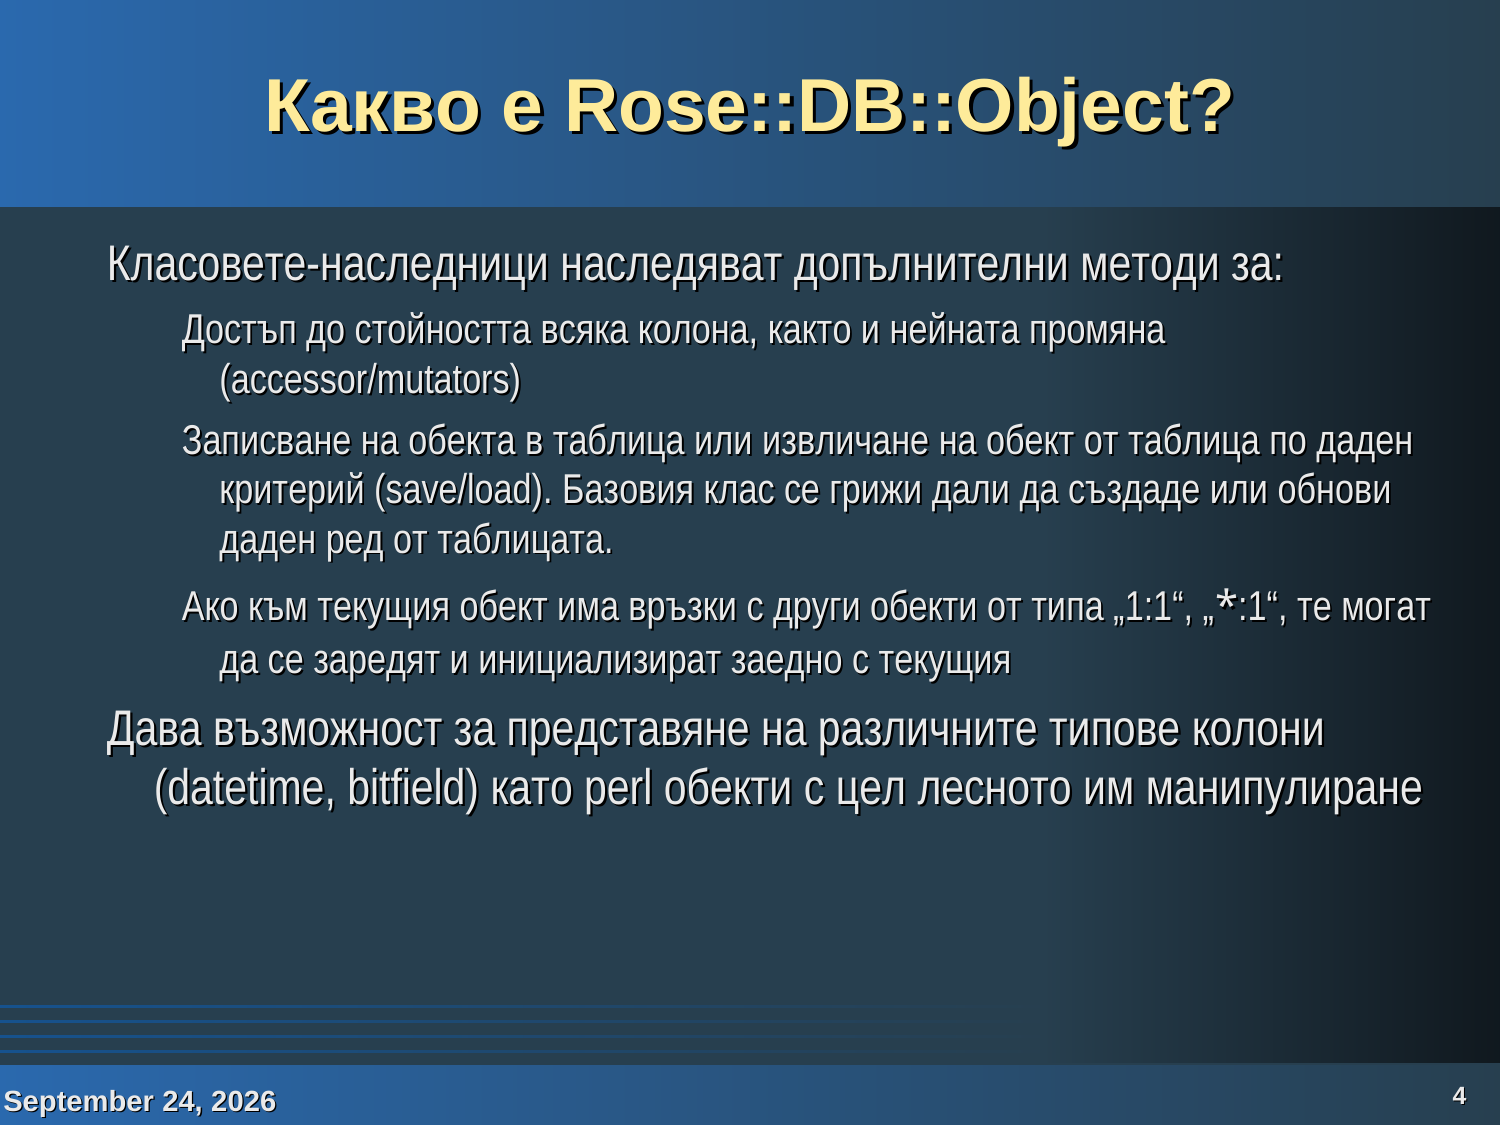

# Какво е Rose::DB::Object?
Класовете-наследници наследяват допълнителни методи за:
Достъп до стойността всяка колона, както и нейната промяна (accessor/mutators)
Записване на обекта в таблица или извличане на обект от таблица по даден критерий (save/load). Базовия клас се грижи дали да създаде или обнови даден ред от таблицата.
Ако към текущия обект има връзки с други обекти от типа „1:1“, „*:1“, те могат да се заредят и инициализират заедно с текущия
Дава възможност за представяне на различните типове колони (datetime, bitfield) като perl обекти с цел лесното им манипулиране